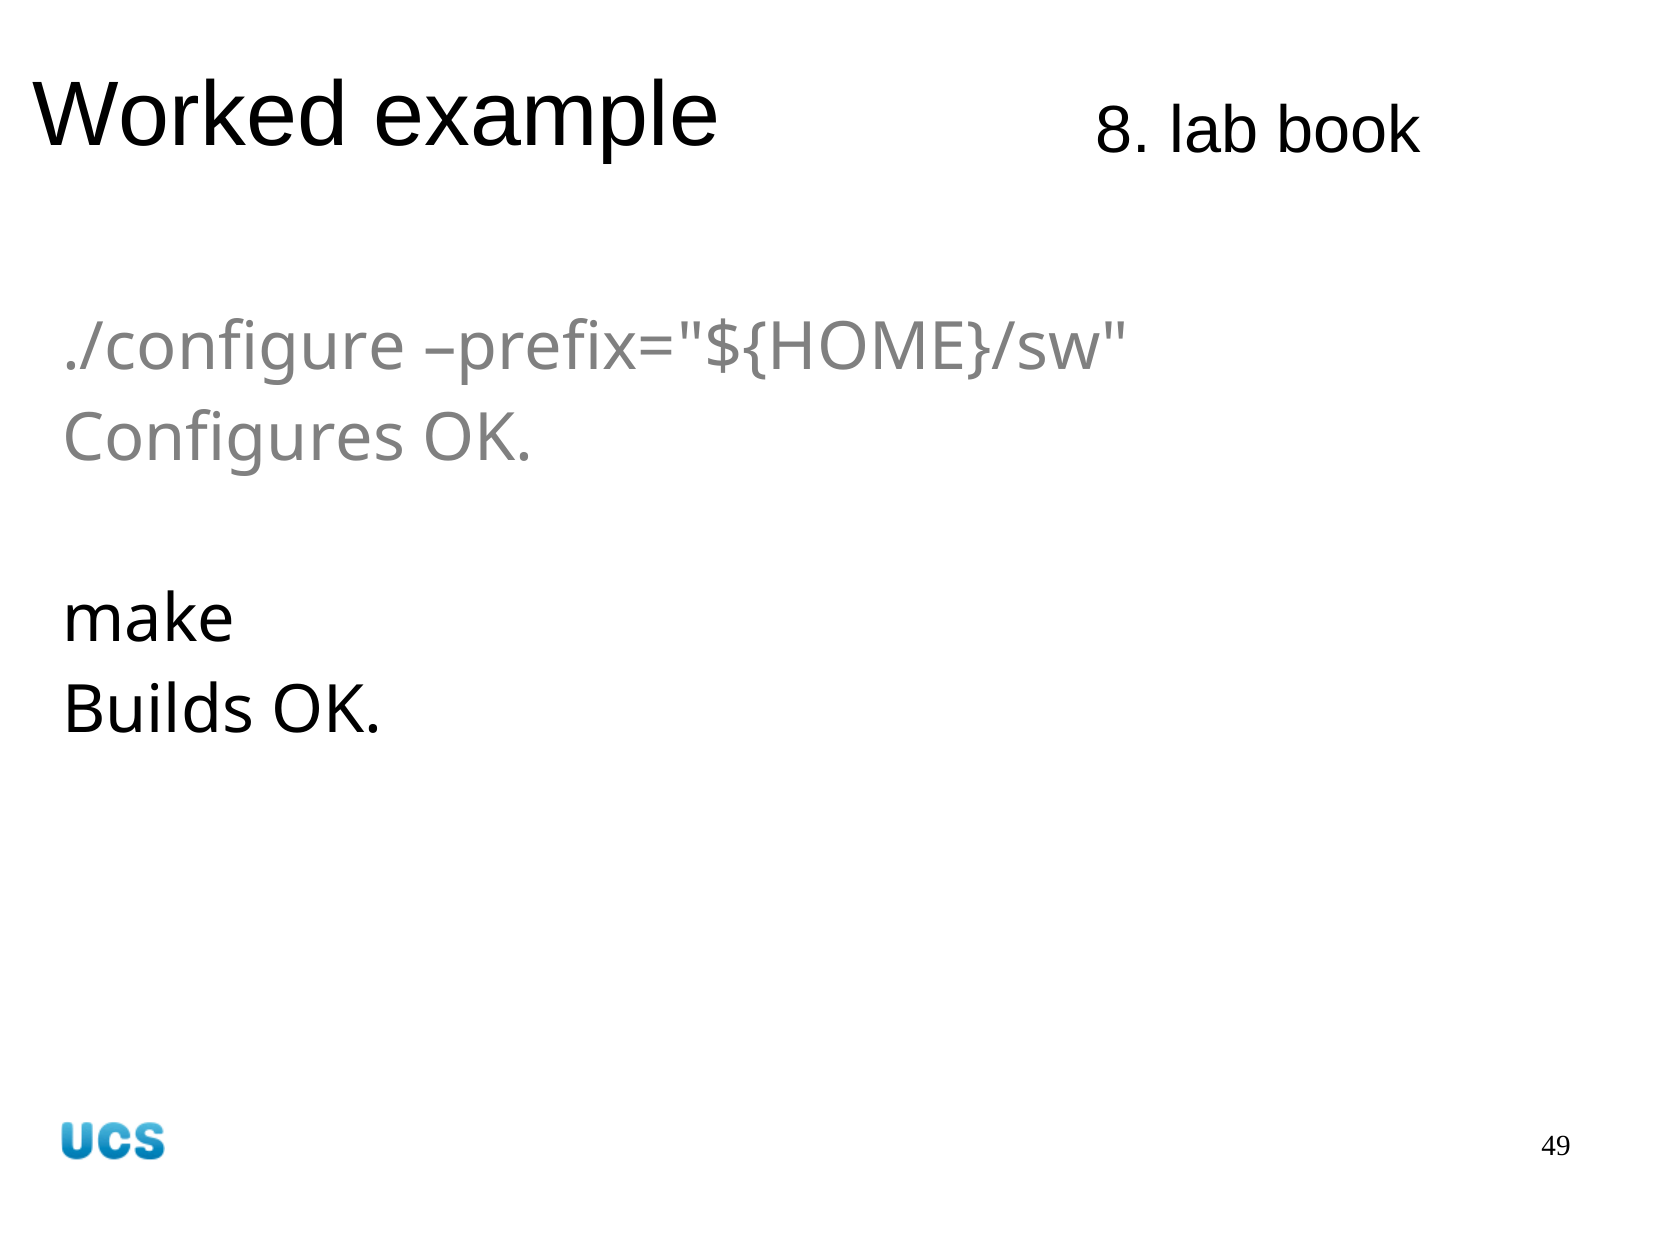

Worked example
8. lab book
./configure –prefix="${HOME}/sw"
Configures OK.
make
Builds OK.
49